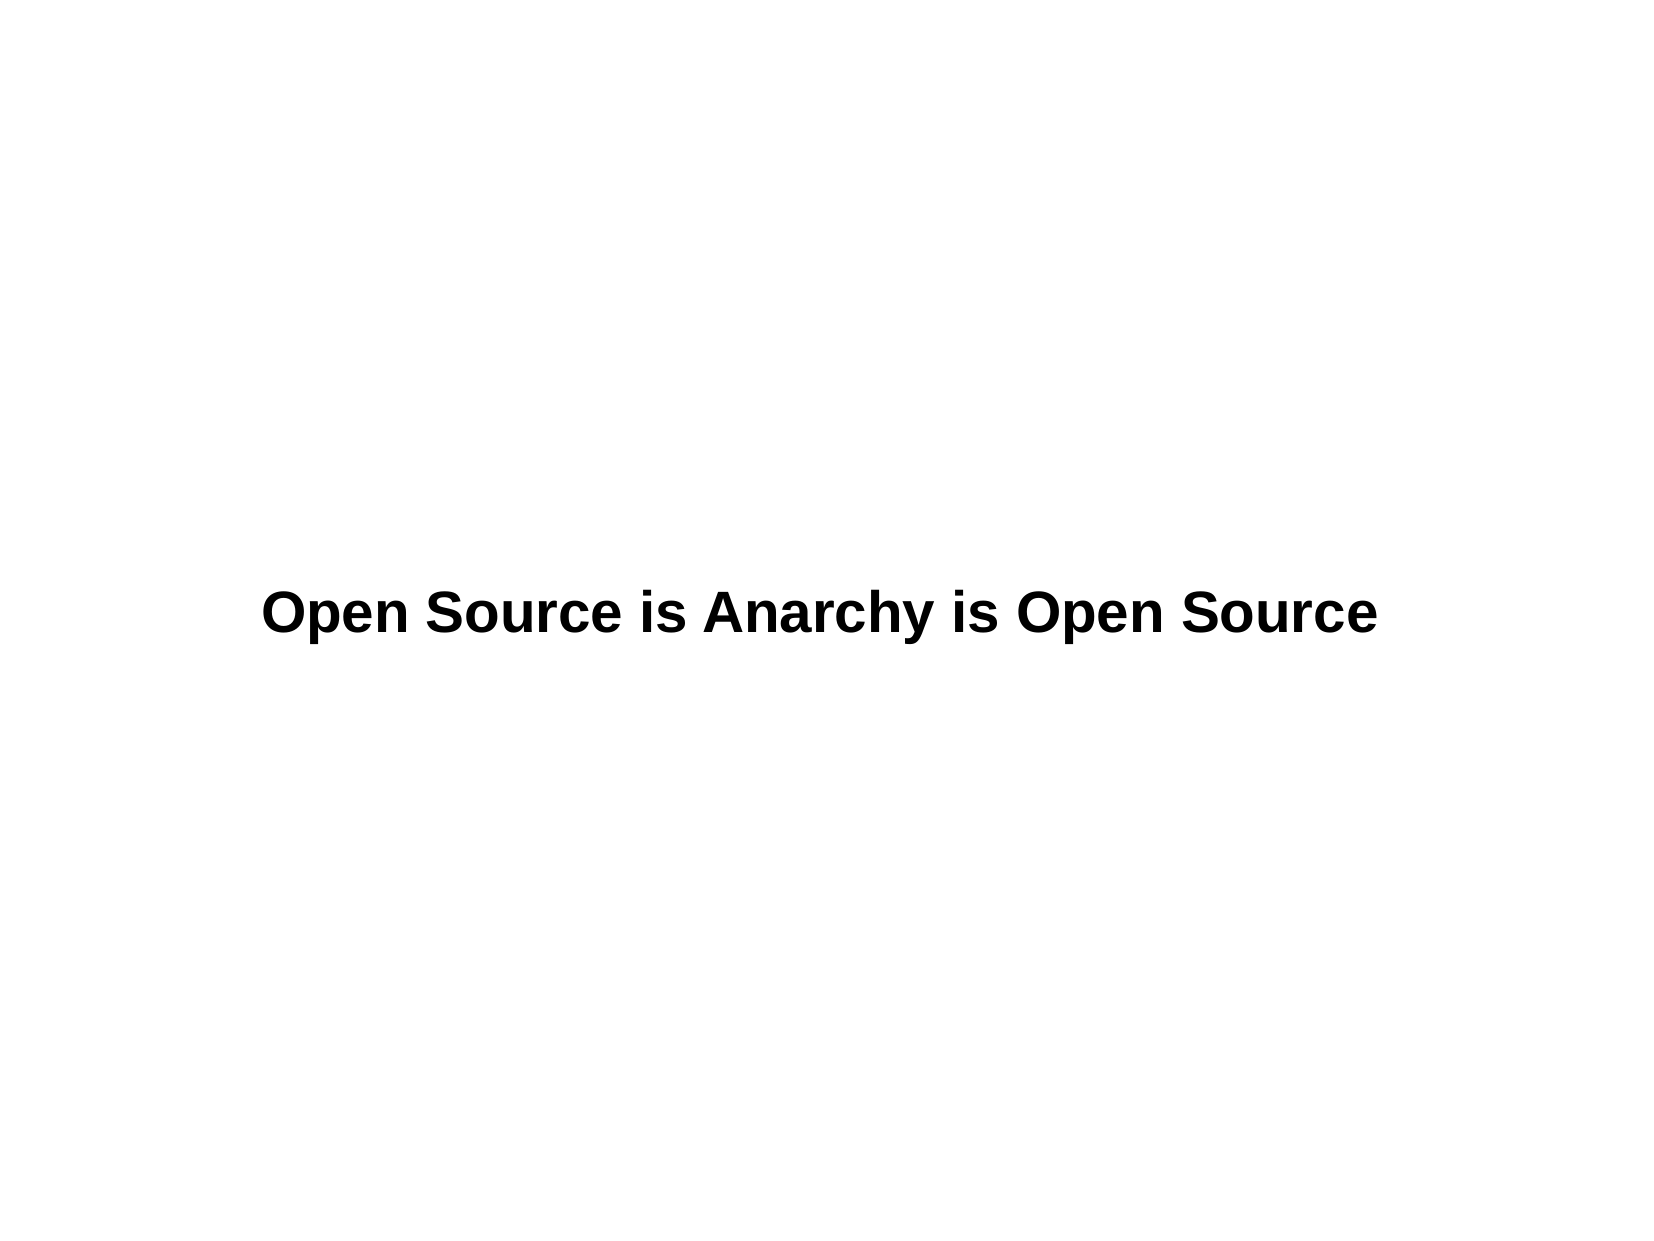

Open Source is Anarchy is Open Source